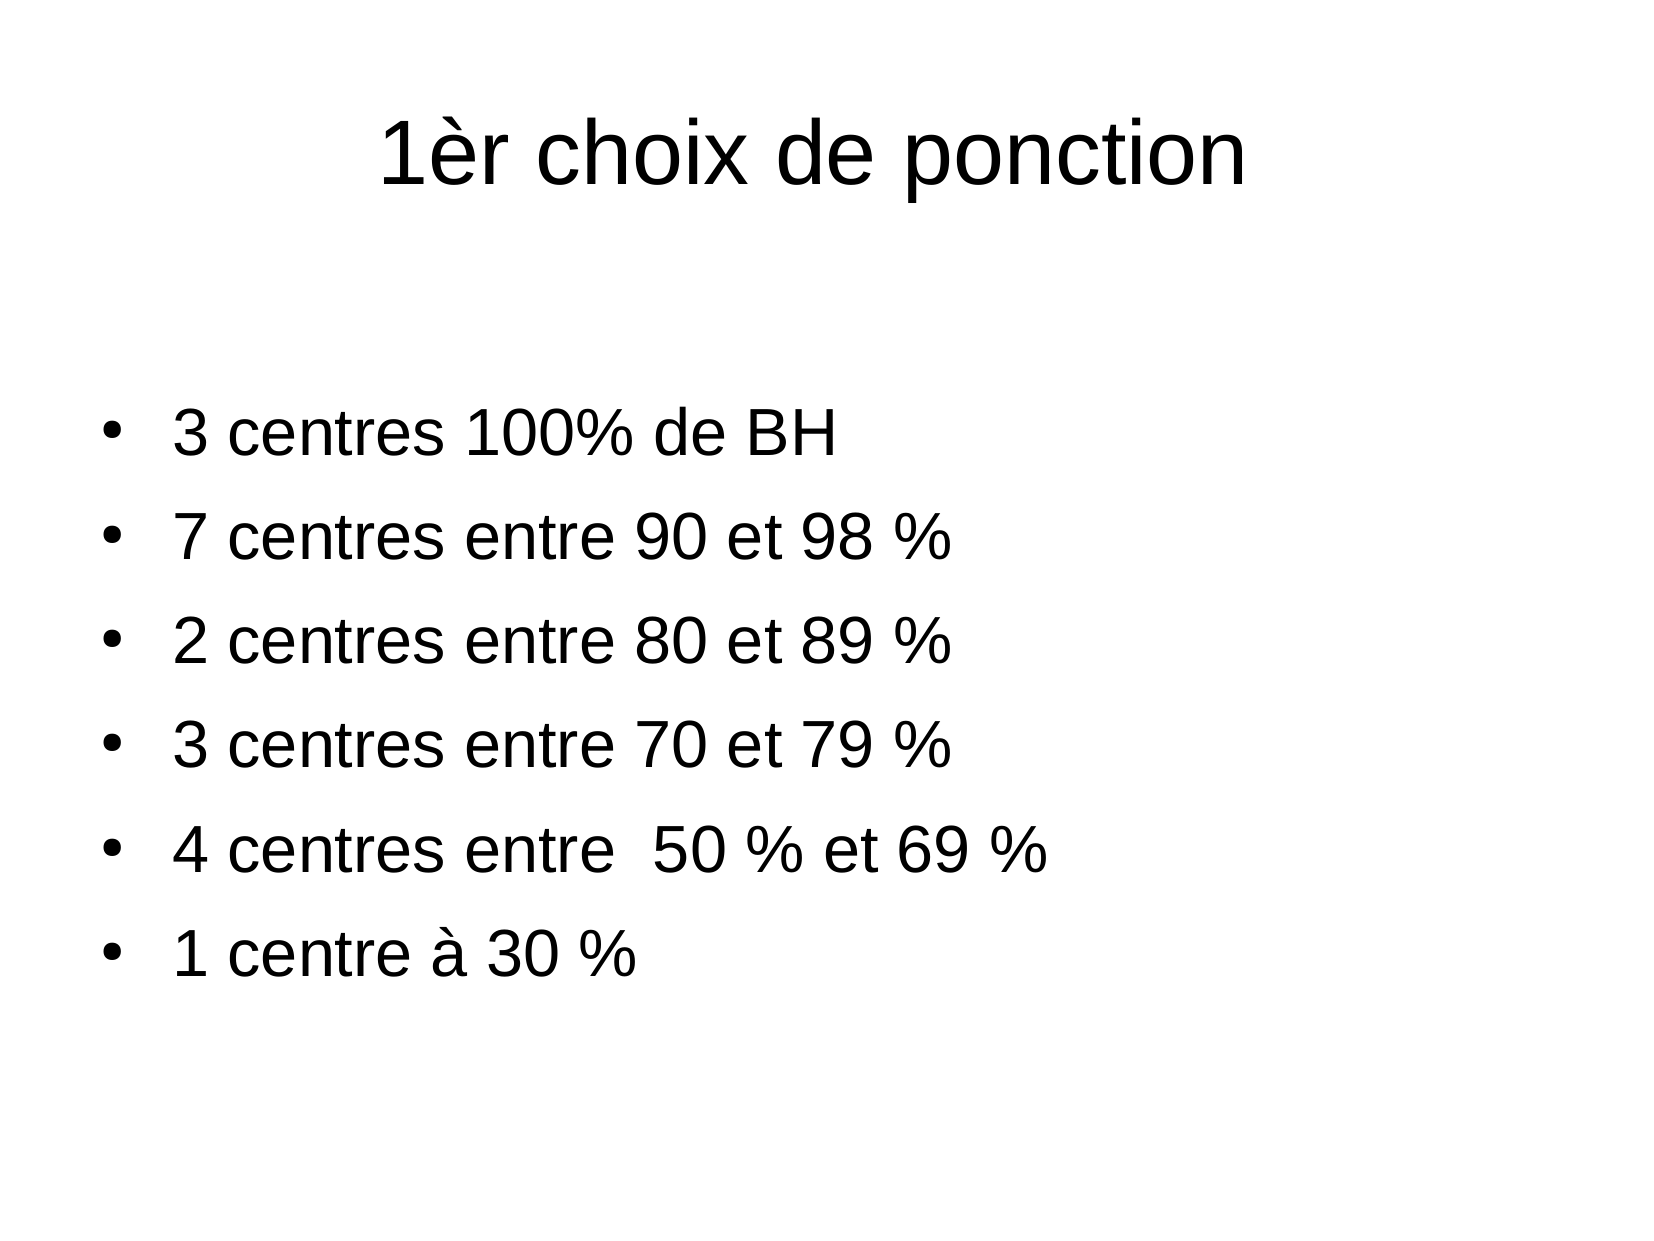

# 1èr choix de ponction
 3 centres 100% de BH
 7 centres entre 90 et 98 %
 2 centres entre 80 et 89 %
 3 centres entre 70 et 79 %
 4 centres entre 50 % et 69 %
 1 centre à 30 %